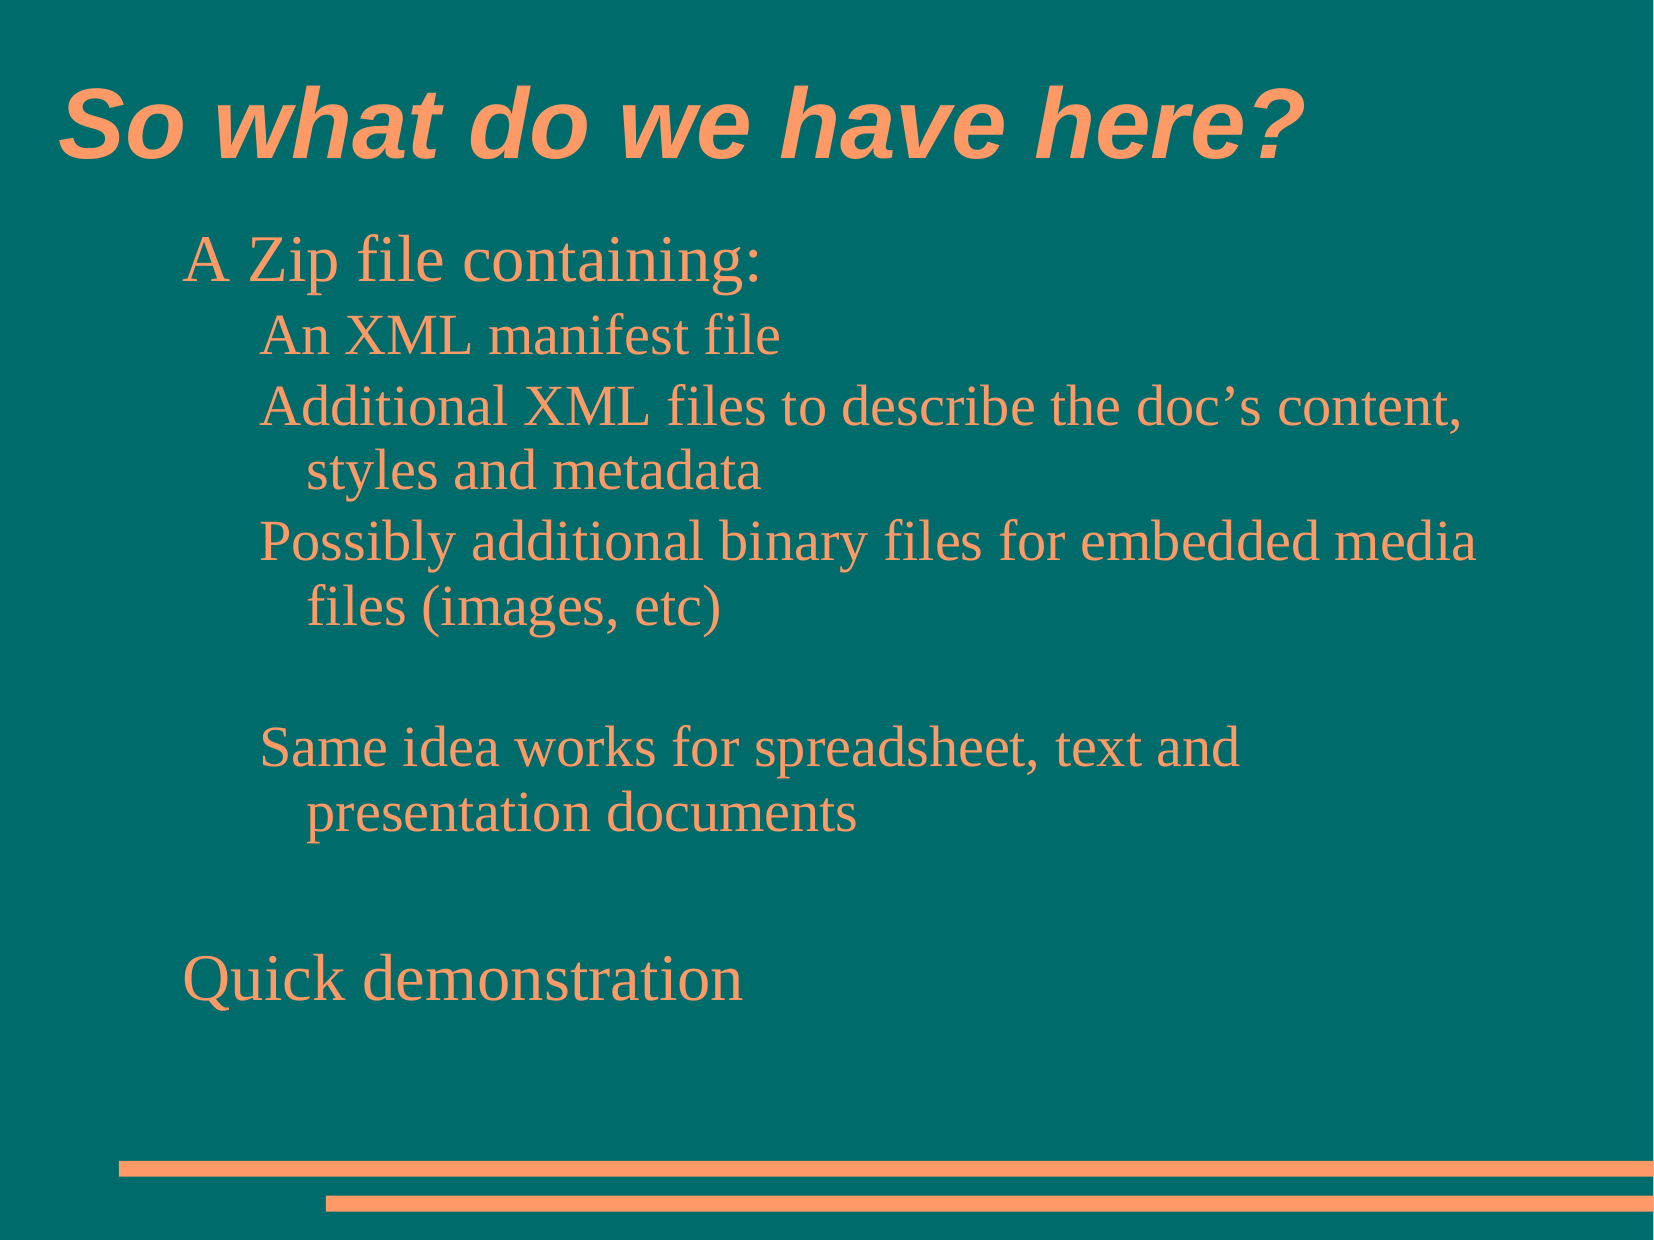

# So what do we have here?
A Zip file containing:
An XML manifest file
Additional XML files to describe the doc’s content, styles and metadata
Possibly additional binary files for embedded media files (images, etc)
Same idea works for spreadsheet, text and presentation documents
Quick demonstration